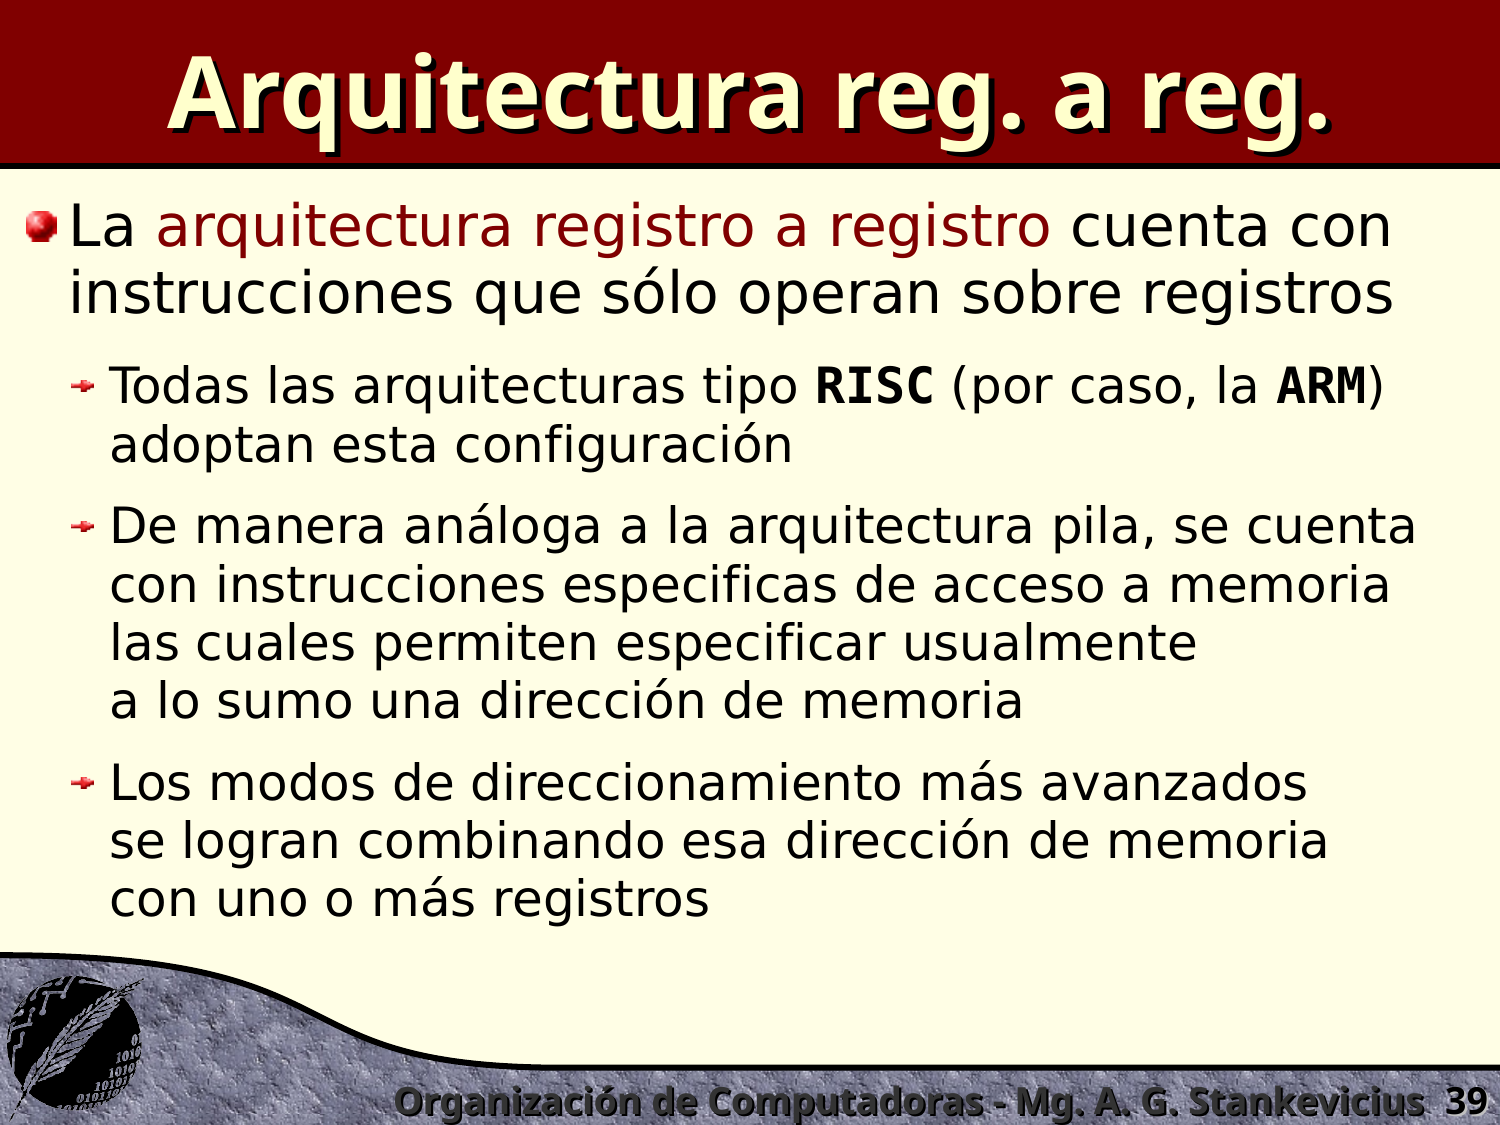

# Arquitectura reg. a reg.
La arquitectura registro a registro cuenta con instrucciones que sólo operan sobre registros
Todas las arquitecturas tipo RISC (por caso, la ARM) adoptan esta configuración
De manera análoga a la arquitectura pila, se cuenta con instrucciones especificas de acceso a memoria
las cuales permiten especificar usualmente
a lo sumo una dirección de memoria
Los modos de direccionamiento más avanzados
se logran combinando esa dirección de memoria
con uno o más registros
39